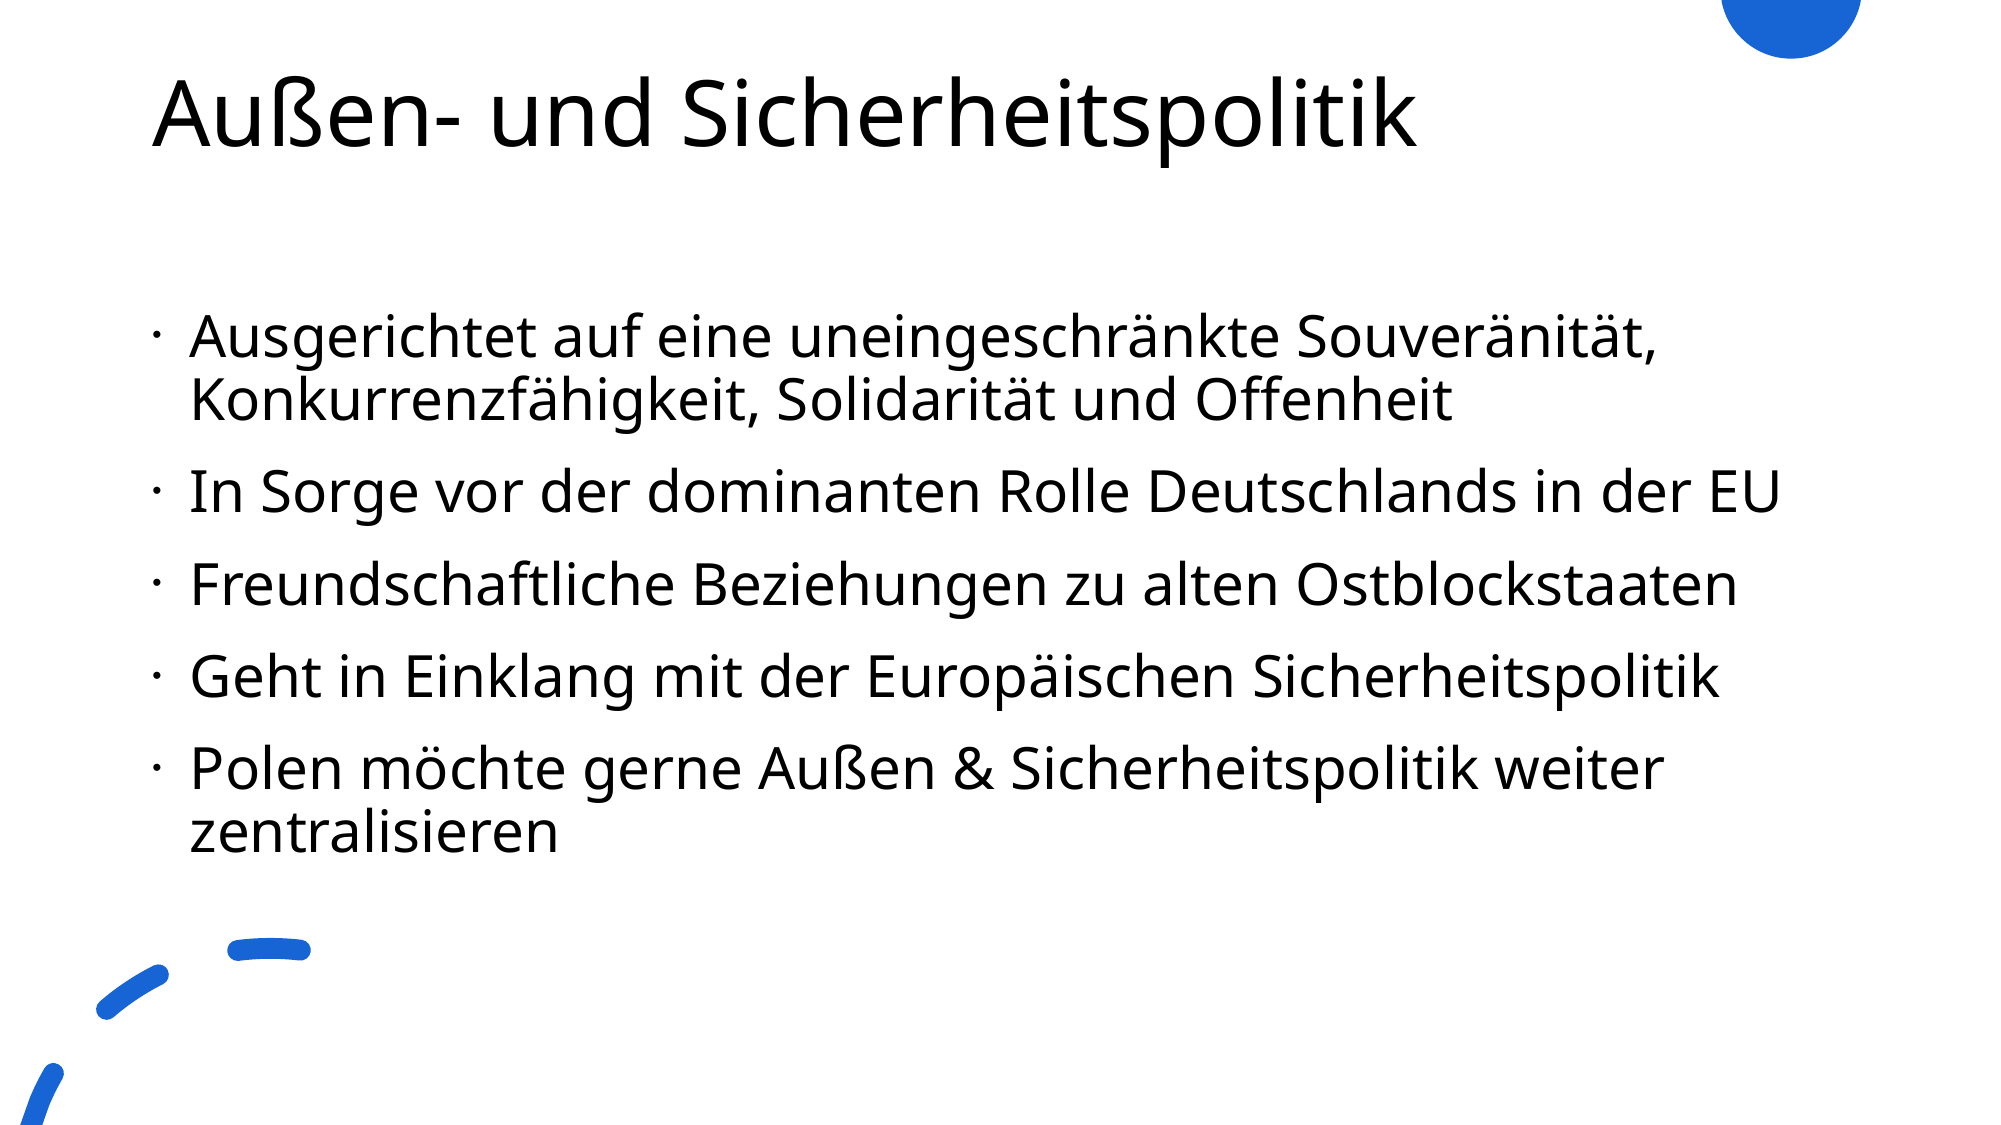

# Außen- und Sicherheitspolitik
Ausgerichtet auf eine uneingeschränkte Souveränität, Konkurrenzfähigkeit, Solidarität und Offenheit
In Sorge vor der dominanten Rolle Deutschlands in der EU
Freundschaftliche Beziehungen zu alten Ostblockstaaten
Geht in Einklang mit der Europäischen Sicherheitspolitik
Polen möchte gerne Außen & Sicherheitspolitik weiter zentralisieren